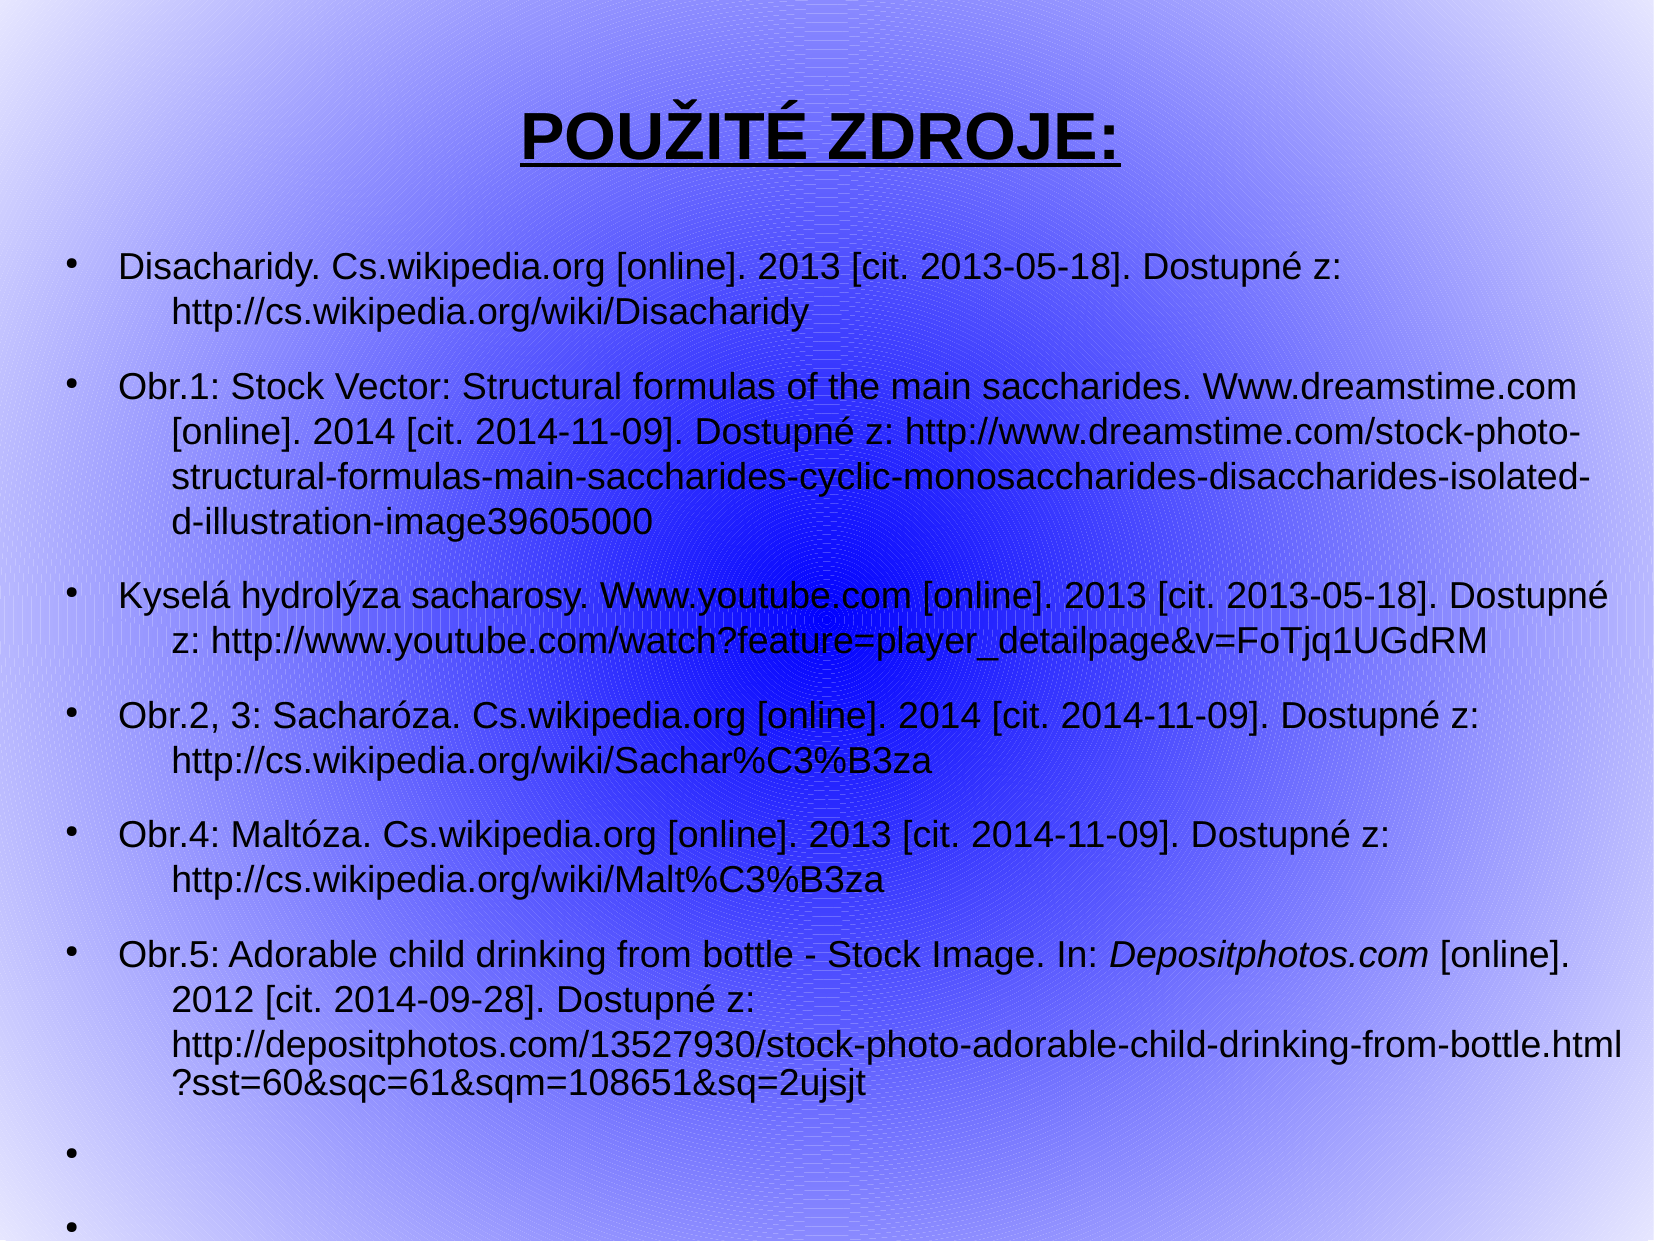

# POUŽITÉ ZDROJE:
Disacharidy. Cs.wikipedia.org [online]. 2013 [cit. 2013-05-18]. Dostupné z: http://cs.wikipedia.org/wiki/Disacharidy
Obr.1: Stock Vector: Structural formulas of the main saccharides. Www.dreamstime.com [online]. 2014 [cit. 2014-11-09]. Dostupné z: http://www.dreamstime.com/stock-photo-structural-formulas-main-saccharides-cyclic-monosaccharides-disaccharides-isolated-d-illustration-image39605000
Kyselá hydrolýza sacharosy. Www.youtube.com [online]. 2013 [cit. 2013-05-18]. Dostupné z: http://www.youtube.com/watch?feature=player_detailpage&v=FoTjq1UGdRM
Obr.2, 3: Sacharóza. Cs.wikipedia.org [online]. 2014 [cit. 2014-11-09]. Dostupné z: http://cs.wikipedia.org/wiki/Sachar%C3%B3za
Obr.4: Maltóza. Cs.wikipedia.org [online]. 2013 [cit. 2014-11-09]. Dostupné z: http://cs.wikipedia.org/wiki/Malt%C3%B3za
Obr.5: Adorable child drinking from bottle - Stock Image. In: Depositphotos.com [online]. 2012 [cit. 2014-09-28]. Dostupné z: http://depositphotos.com/13527930/stock-photo-adorable-child-drinking-from-bottle.html?sst=60&sqc=61&sqm=108651&sq=2ujsjt